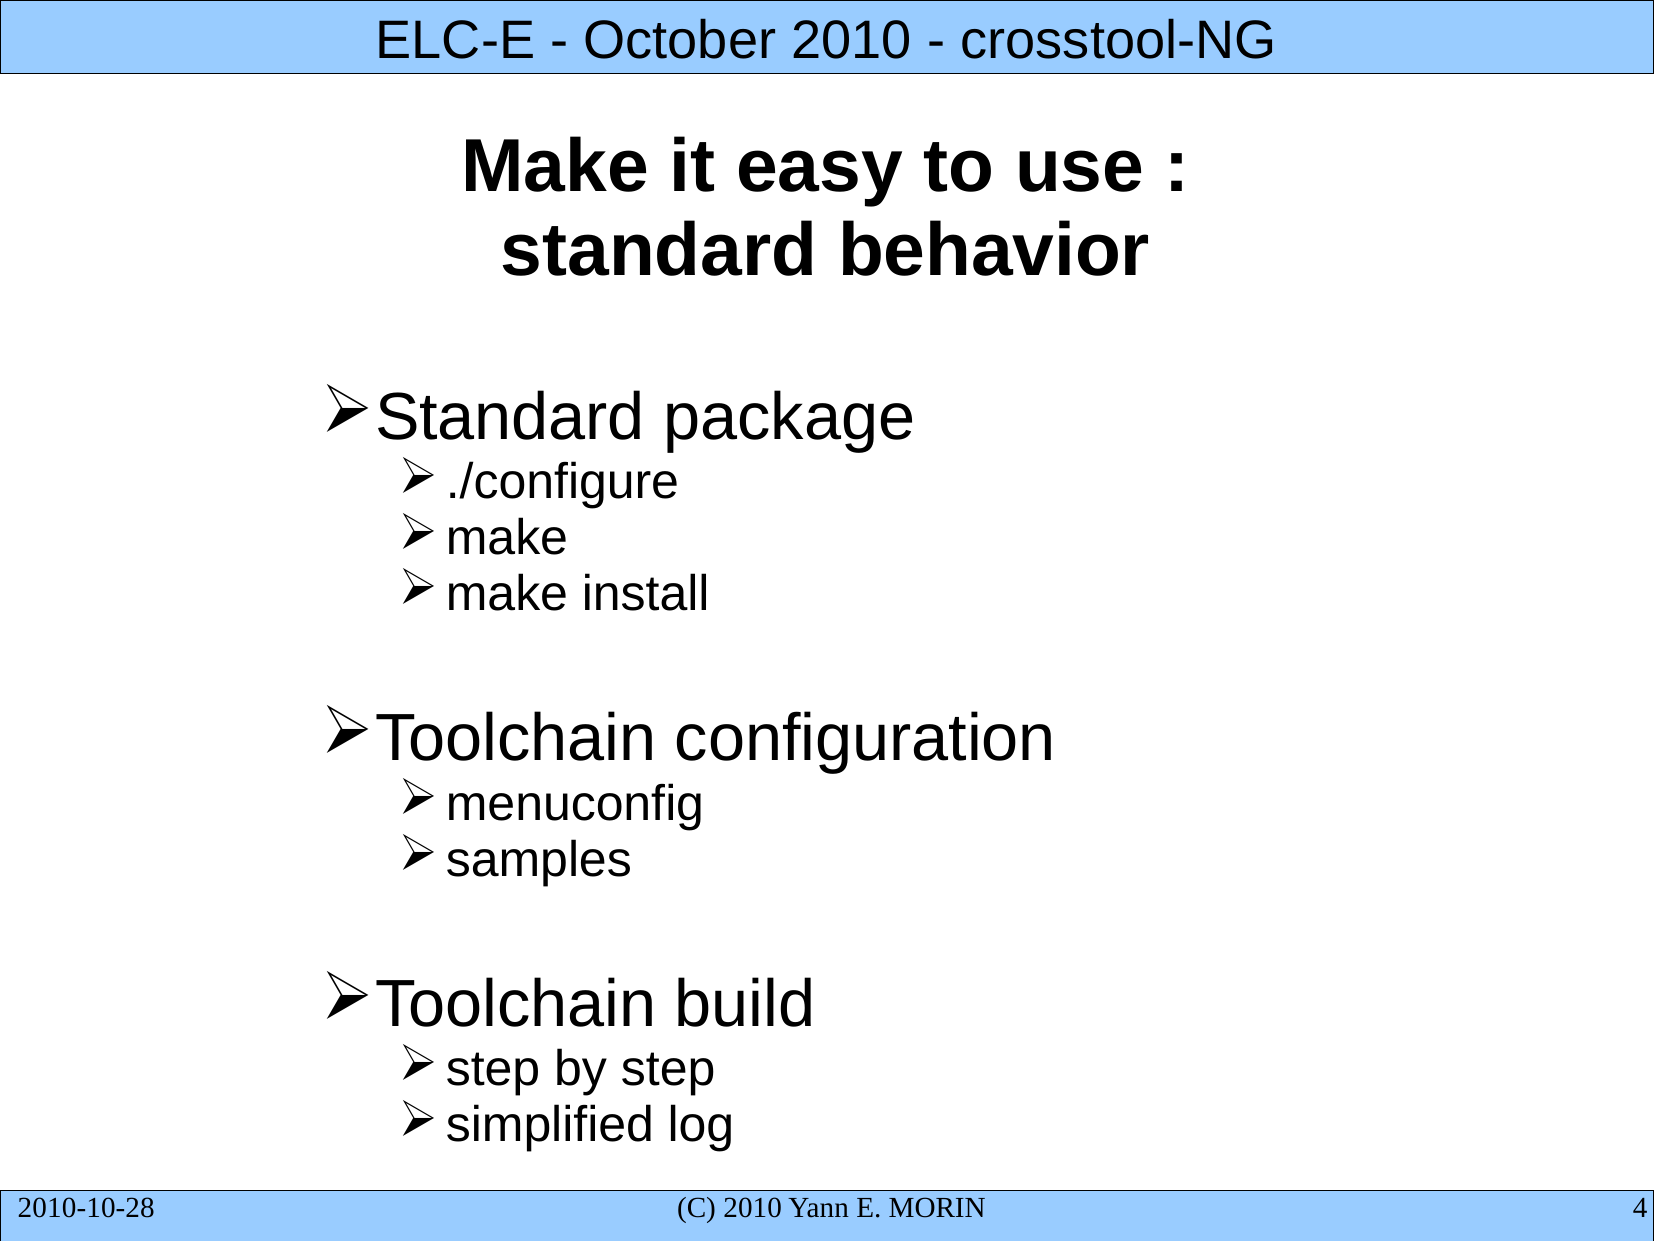

# ELC-E - October 2010 - crosstool-NG
Make it easy to use :
standard behavior
Standard package
./configure
make
make install
Toolchain configuration
menuconfig
samples
Toolchain build
step by step
simplified log
2010-10-28
(C) 2010 Yann E. MORIN
4